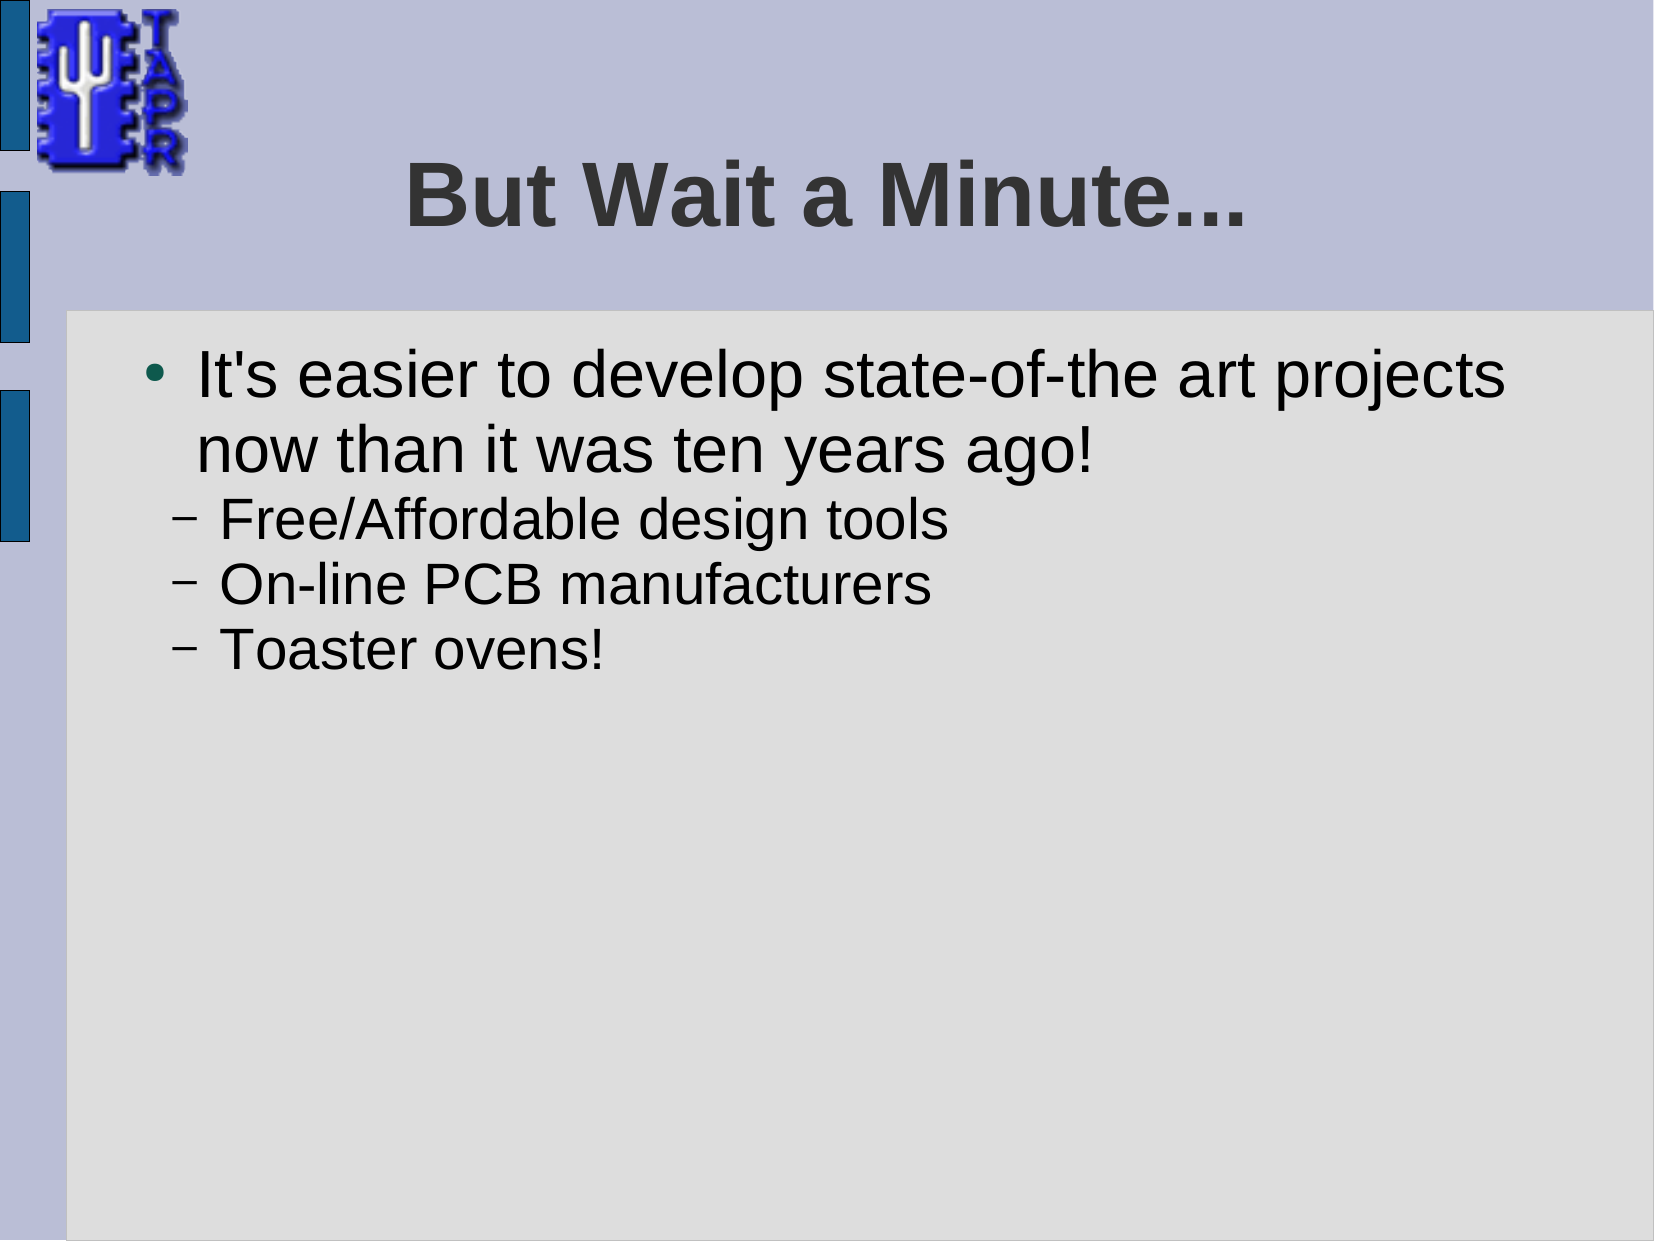

# But Wait a Minute...
It's easier to develop state-of-the art projects now than it was ten years ago!
Free/Affordable design tools
On-line PCB manufacturers
Toaster ovens!